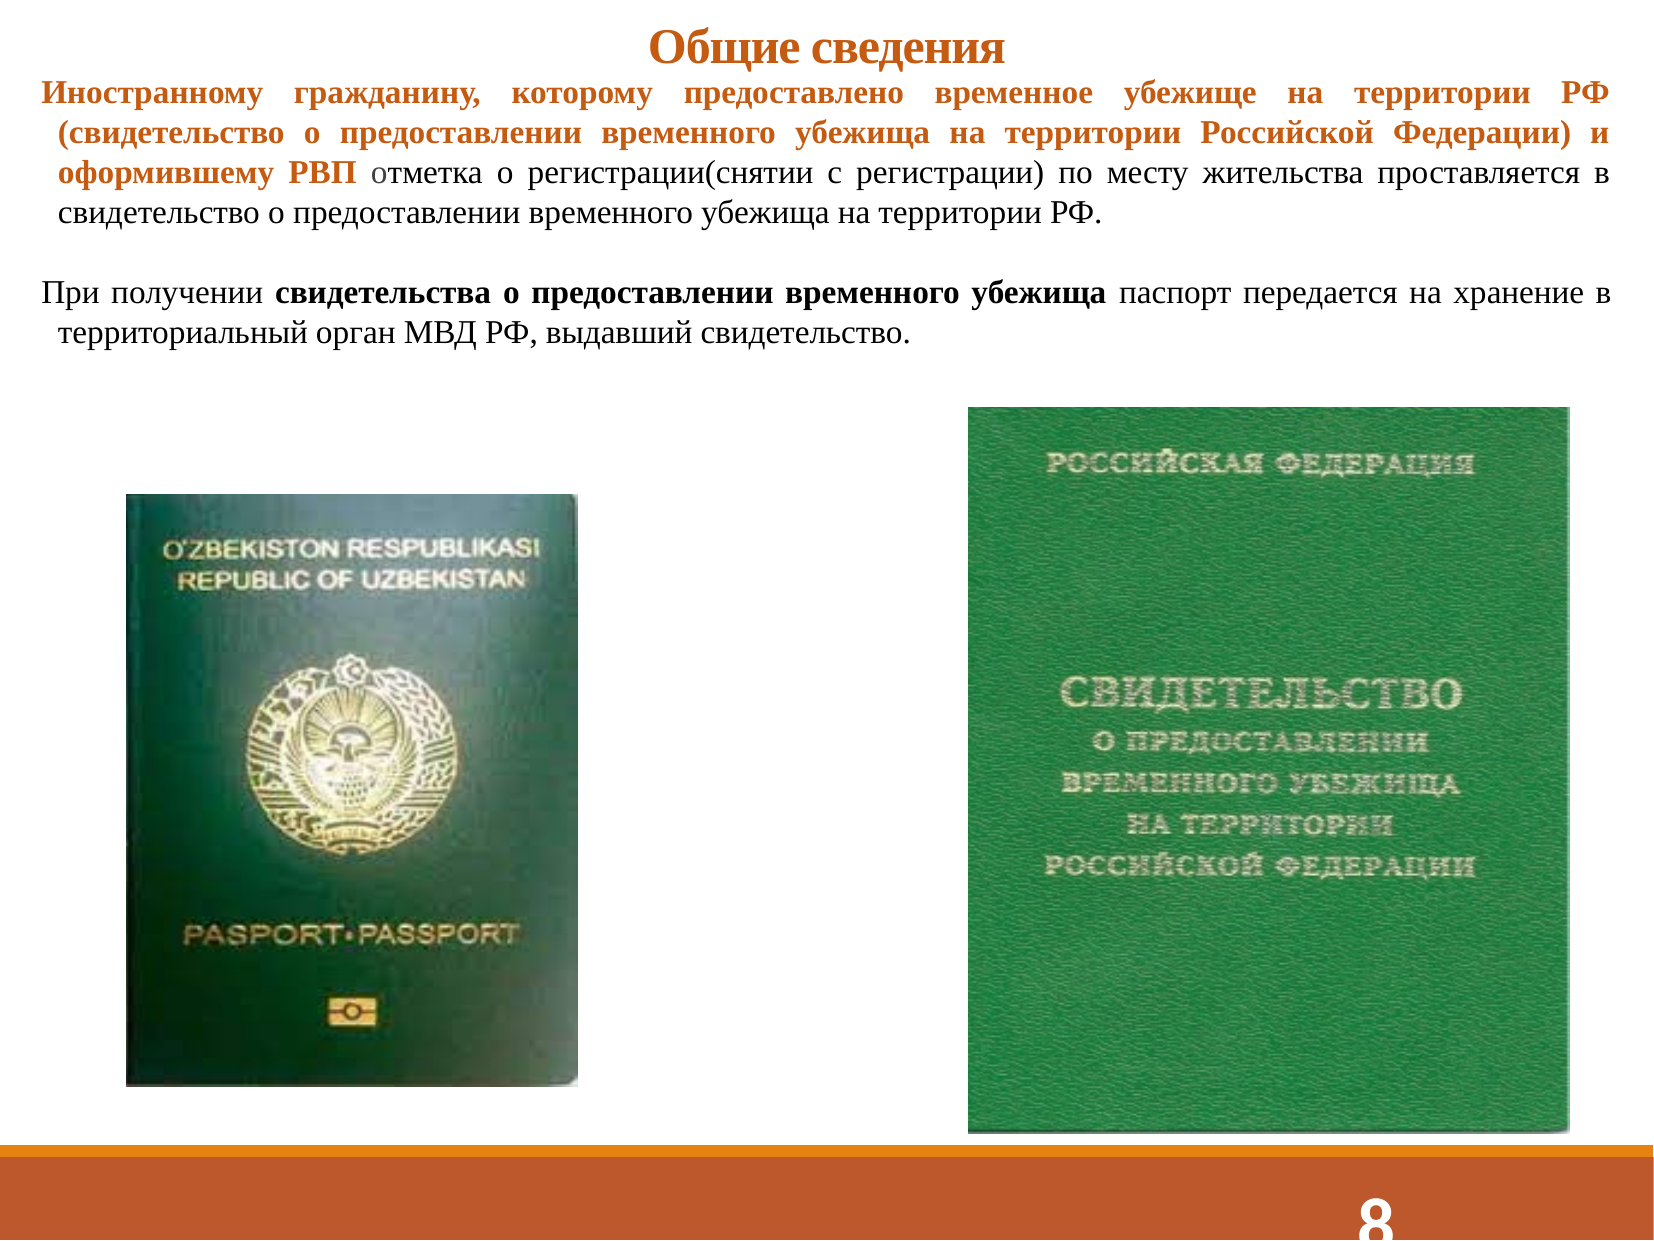

# Общие сведения
Иностранному гражданину, которому предоставлено временное убежище на территории РФ (свидетельство о предоставлении временного убежища на территории Российской Федерации) и оформившему РВП отметка о регистрации(снятии с регистрации) по месту жительства проставляется в свидетельство о предоставлении временного убежища на территории РФ.
При получении свидетельства о предоставлении временного убежища паспорт передается на хранение в территориальный орган МВД РФ, выдавший свидетельство.